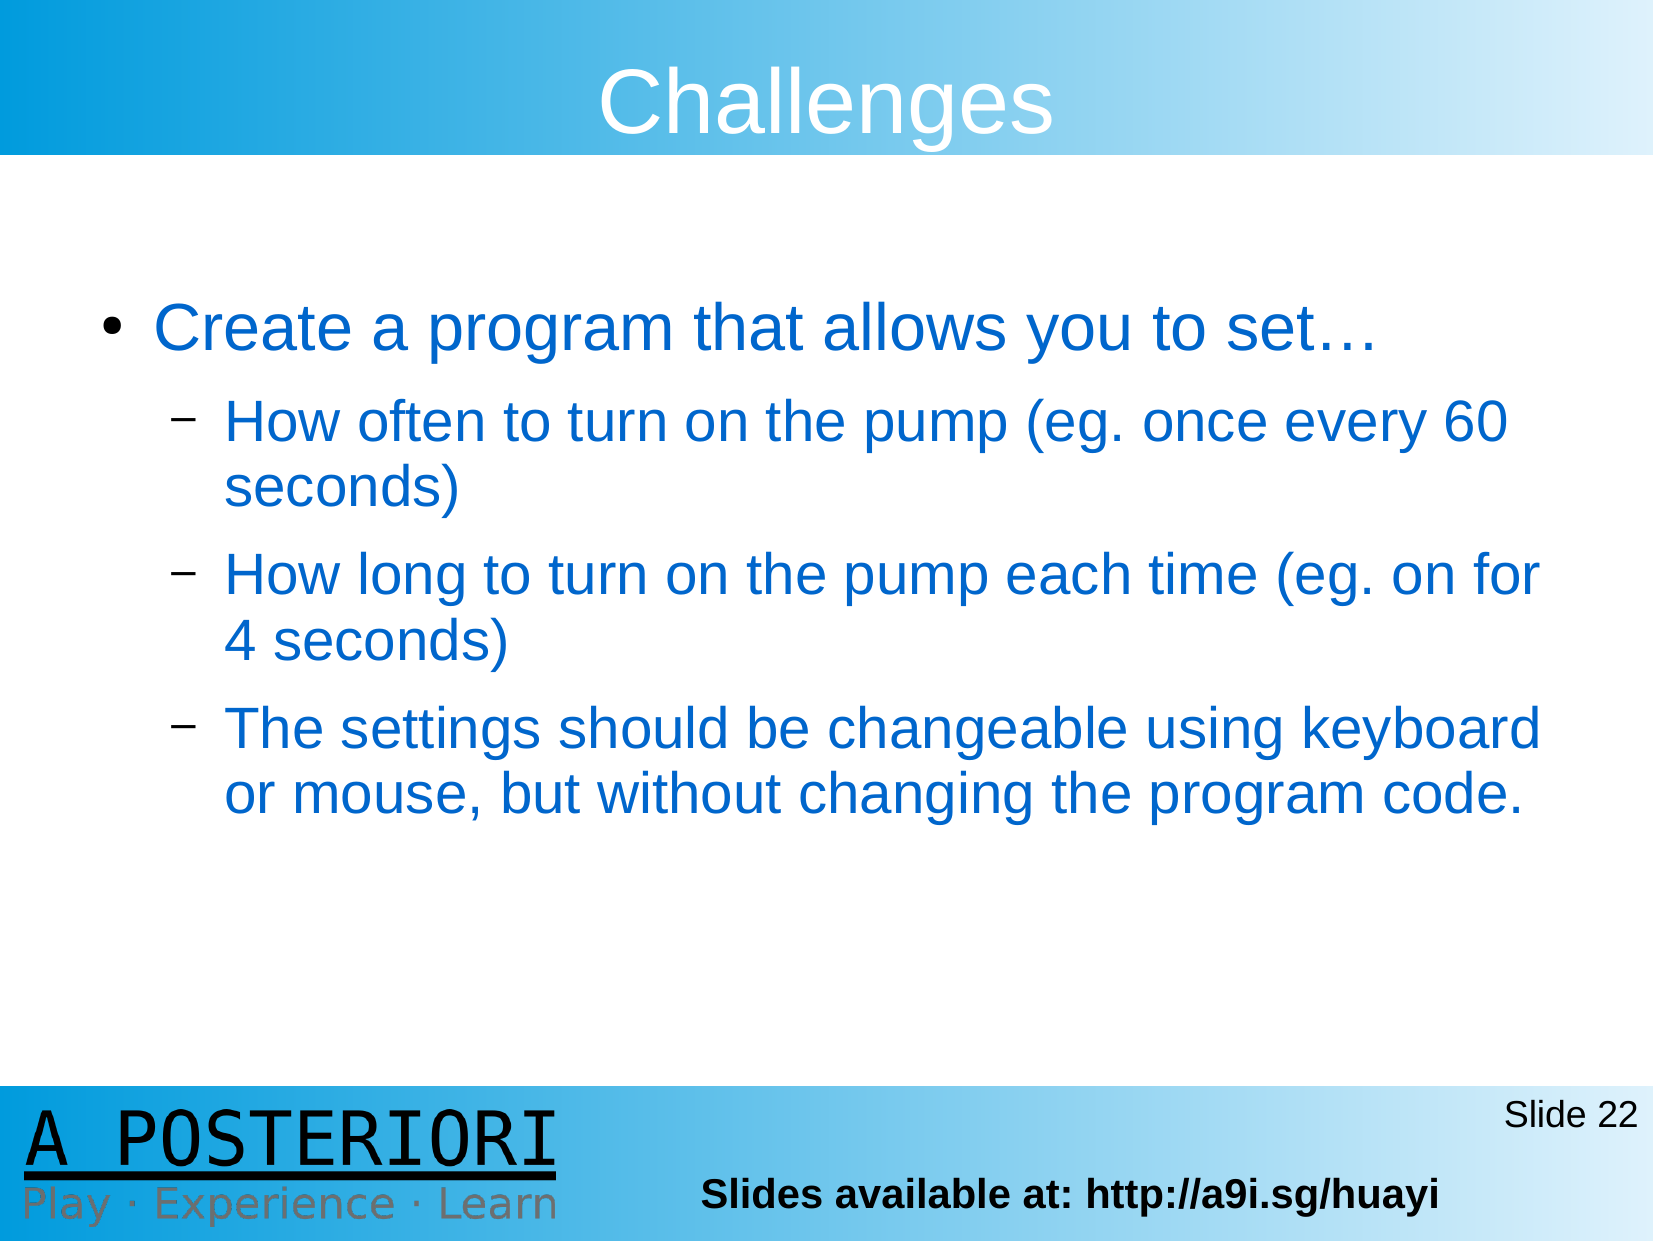

# Challenges
Create a program that allows you to set…
How often to turn on the pump (eg. once every 60 seconds)
How long to turn on the pump each time (eg. on for 4 seconds)
The settings should be changeable using keyboard or mouse, but without changing the program code.